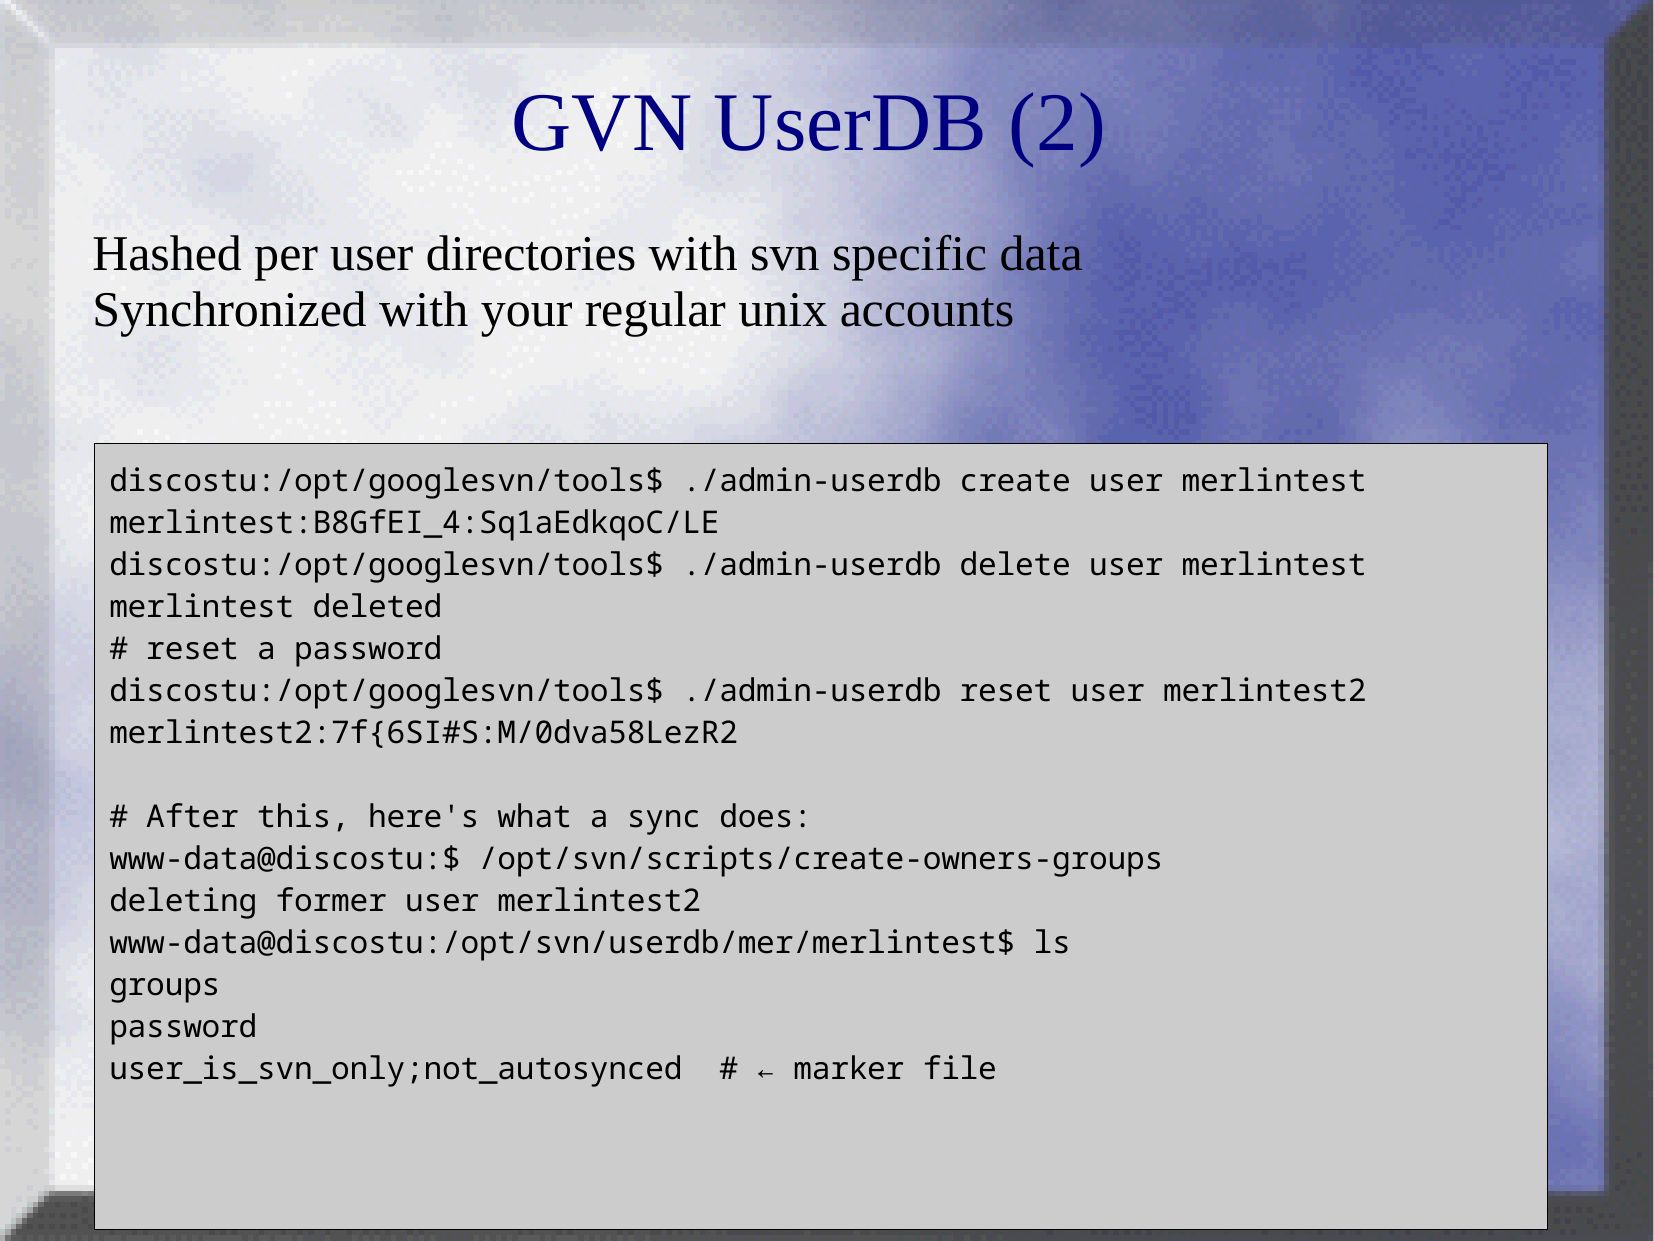

# GVN UserDB (2)
Hashed per user directories with svn specific data
Synchronized with your regular unix accounts
discostu:/opt/googlesvn/tools$ ./admin-userdb create user merlintest
merlintest:B8GfEI_4:Sq1aEdkqoC/LE
discostu:/opt/googlesvn/tools$ ./admin-userdb delete user merlintest
merlintest deleted
# reset a password
discostu:/opt/googlesvn/tools$ ./admin-userdb reset user merlintest2
merlintest2:7f{6SI#S:M/0dva58LezR2
# After this, here's what a sync does:
www-data@discostu:$ /opt/svn/scripts/create-owners-groups
deleting former user merlintest2
www-data@discostu:/opt/svn/userdb/mer/merlintest$ ls
groups
password
user_is_svn_only;not_autosynced # ← marker file